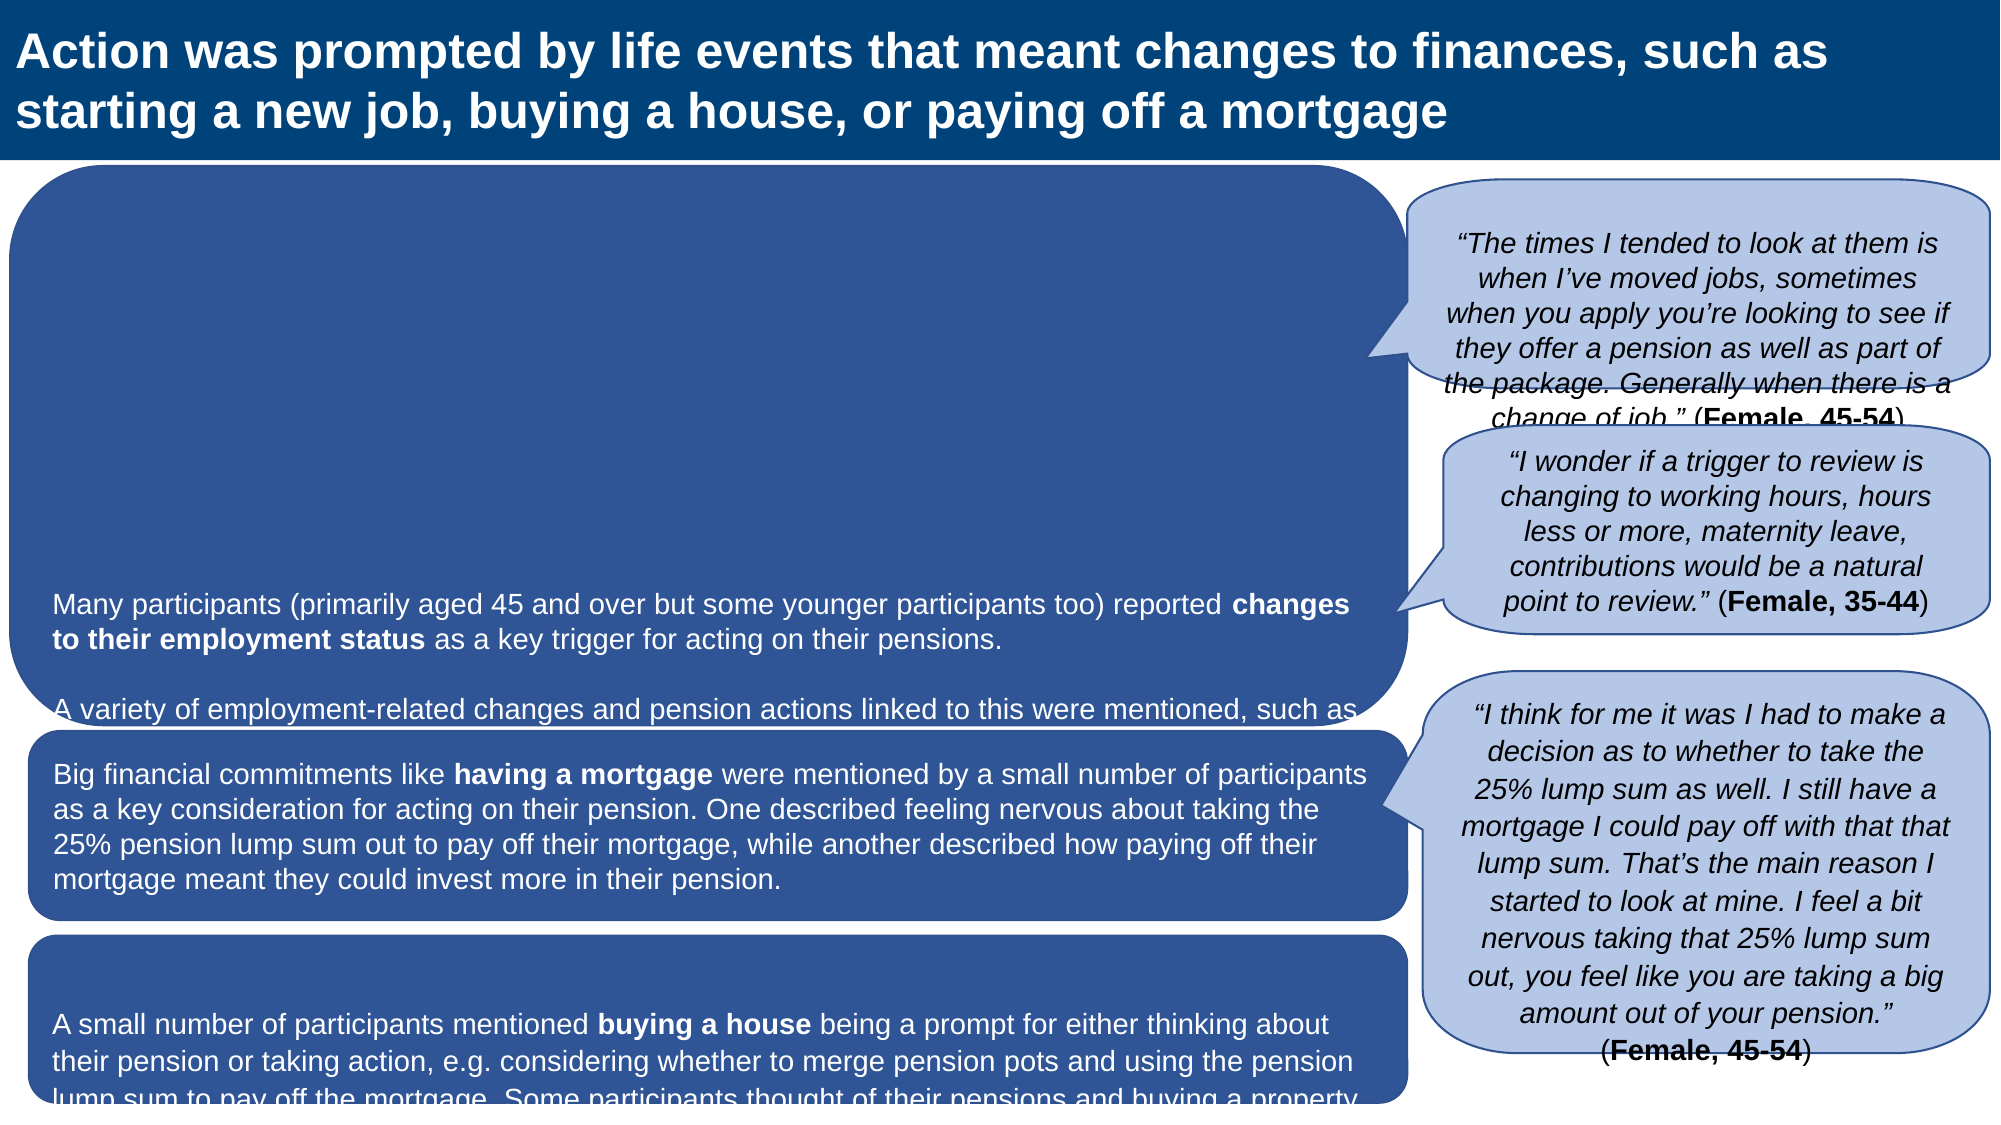

# Action was prompted by life events that meant changes to finances, such as starting a new job, buying a house, or paying off a mortgage
Many participants (primarily aged 45 and over but some younger participants too) reported changes to their employment status as a key trigger for acting on their pensions.
A variety of employment-related changes and pension actions linked to this were mentioned, such as
starting a new job and needing a better understanding of the new pension scheme contributions and making decisions about which scheme to continue contributing to; moving jobs and deciding how to manage pension pots from previous employment; becoming self-employed and having to put own pension arrangements in place; earning more or less in a new job and increasing or decreasing pension contributions accordingly; being made redundant and looking for a secure job with a pension scheme; and returning to work part-time after maternity leave and joining a new pension scheme.
Additionally, one participant wondered whether working hour changes could trigger a review of pension arrangements.
“The times I tended to look at them is when I’ve moved jobs, sometimes when you apply you’re looking to see if they offer a pension as well as part of the package. Generally when there is a change of job.” (Female, 45-54)
“I wonder if a trigger to review is changing to working hours, hours less or more, maternity leave, contributions would be a natural point to review.” (Female, 35-44)
 “I think for me it was I had to make a decision as to whether to take the 25% lump sum as well. I still have a mortgage I could pay off with that that lump sum. That’s the main reason I started to look at mine. I feel a bit nervous taking that 25% lump sum out, you feel like you are taking a big amount out of your pension.” (Female, 45-54)
Big financial commitments like having a mortgage were mentioned by a small number of participants as a key consideration for acting on their pension. One described feeling nervous about taking the 25% pension lump sum out to pay off their mortgage, while another described how paying off their mortgage meant they could invest more in their pension.
A small number of participants mentioned buying a house being a prompt for either thinking about their pension or taking action, e.g. considering whether to merge pension pots and using the pension lump sum to pay off the mortgage. Some participants thought of their pensions and buying a property in the context of ageing and financial planning for their future.